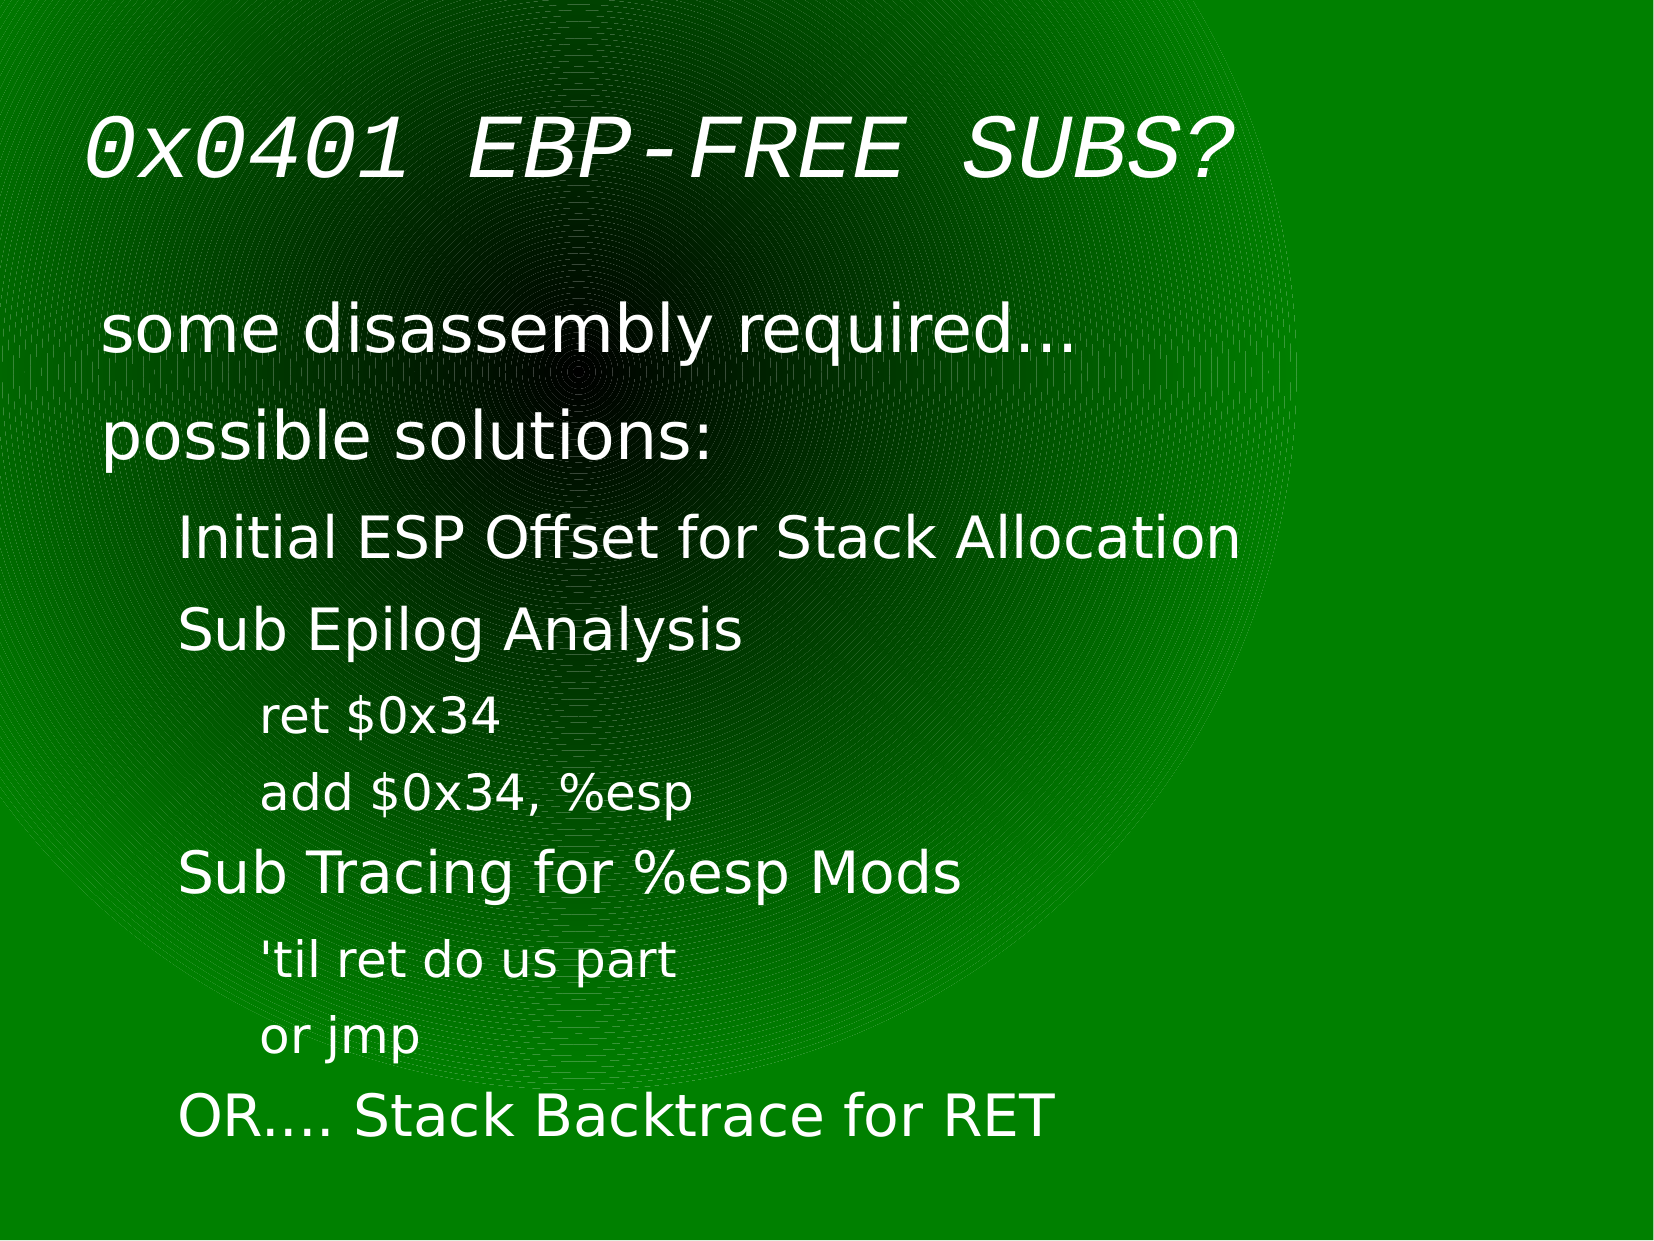

# 0x0401 EBP-FREE SUBS?
some disassembly required...
possible solutions:
Initial ESP Offset for Stack Allocation
Sub Epilog Analysis
ret $0x34
add $0x34, %esp
Sub Tracing for %esp Mods
'til ret do us part
or jmp
OR.... Stack Backtrace for RET